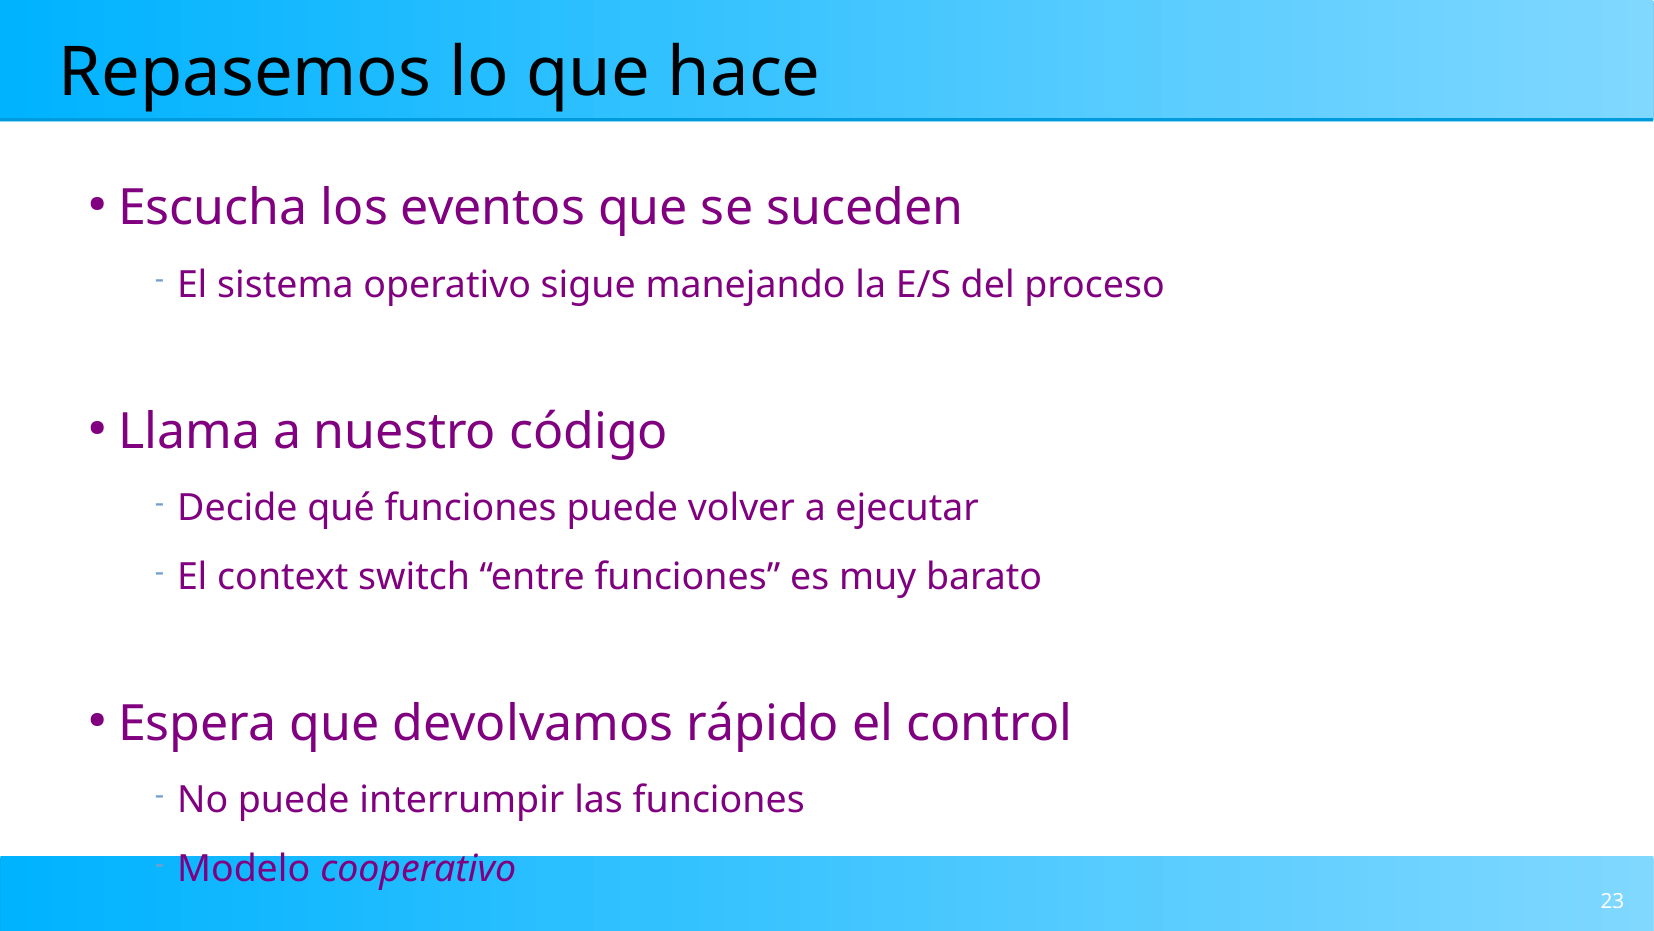

# Repasemos lo que hace
Escucha los eventos que se suceden
El sistema operativo sigue manejando la E/S del proceso
Llama a nuestro código
Decide qué funciones puede volver a ejecutar
El context switch “entre funciones” es muy barato
Espera que devolvamos rápido el control
No puede interrumpir las funciones
Modelo cooperativo
23